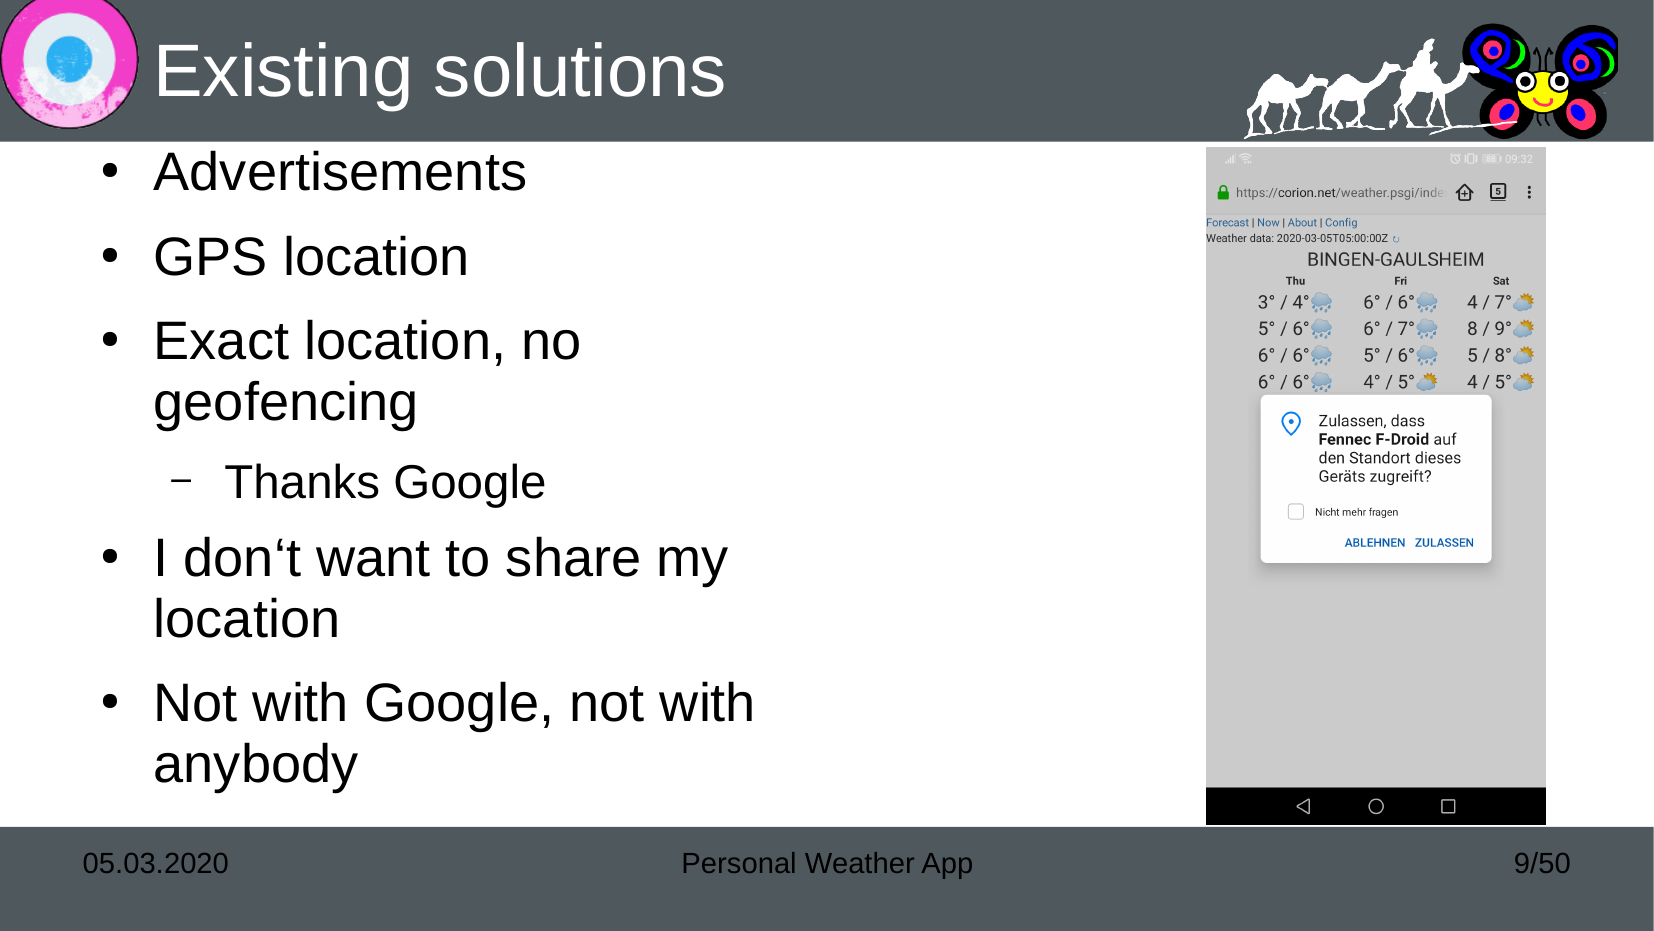

# Existing solutions
Advertisements
GPS location
Exact location, no geofencing
Thanks Google
I don‘t want to share my location
Not with Google, not with anybody
08. März 2019
9